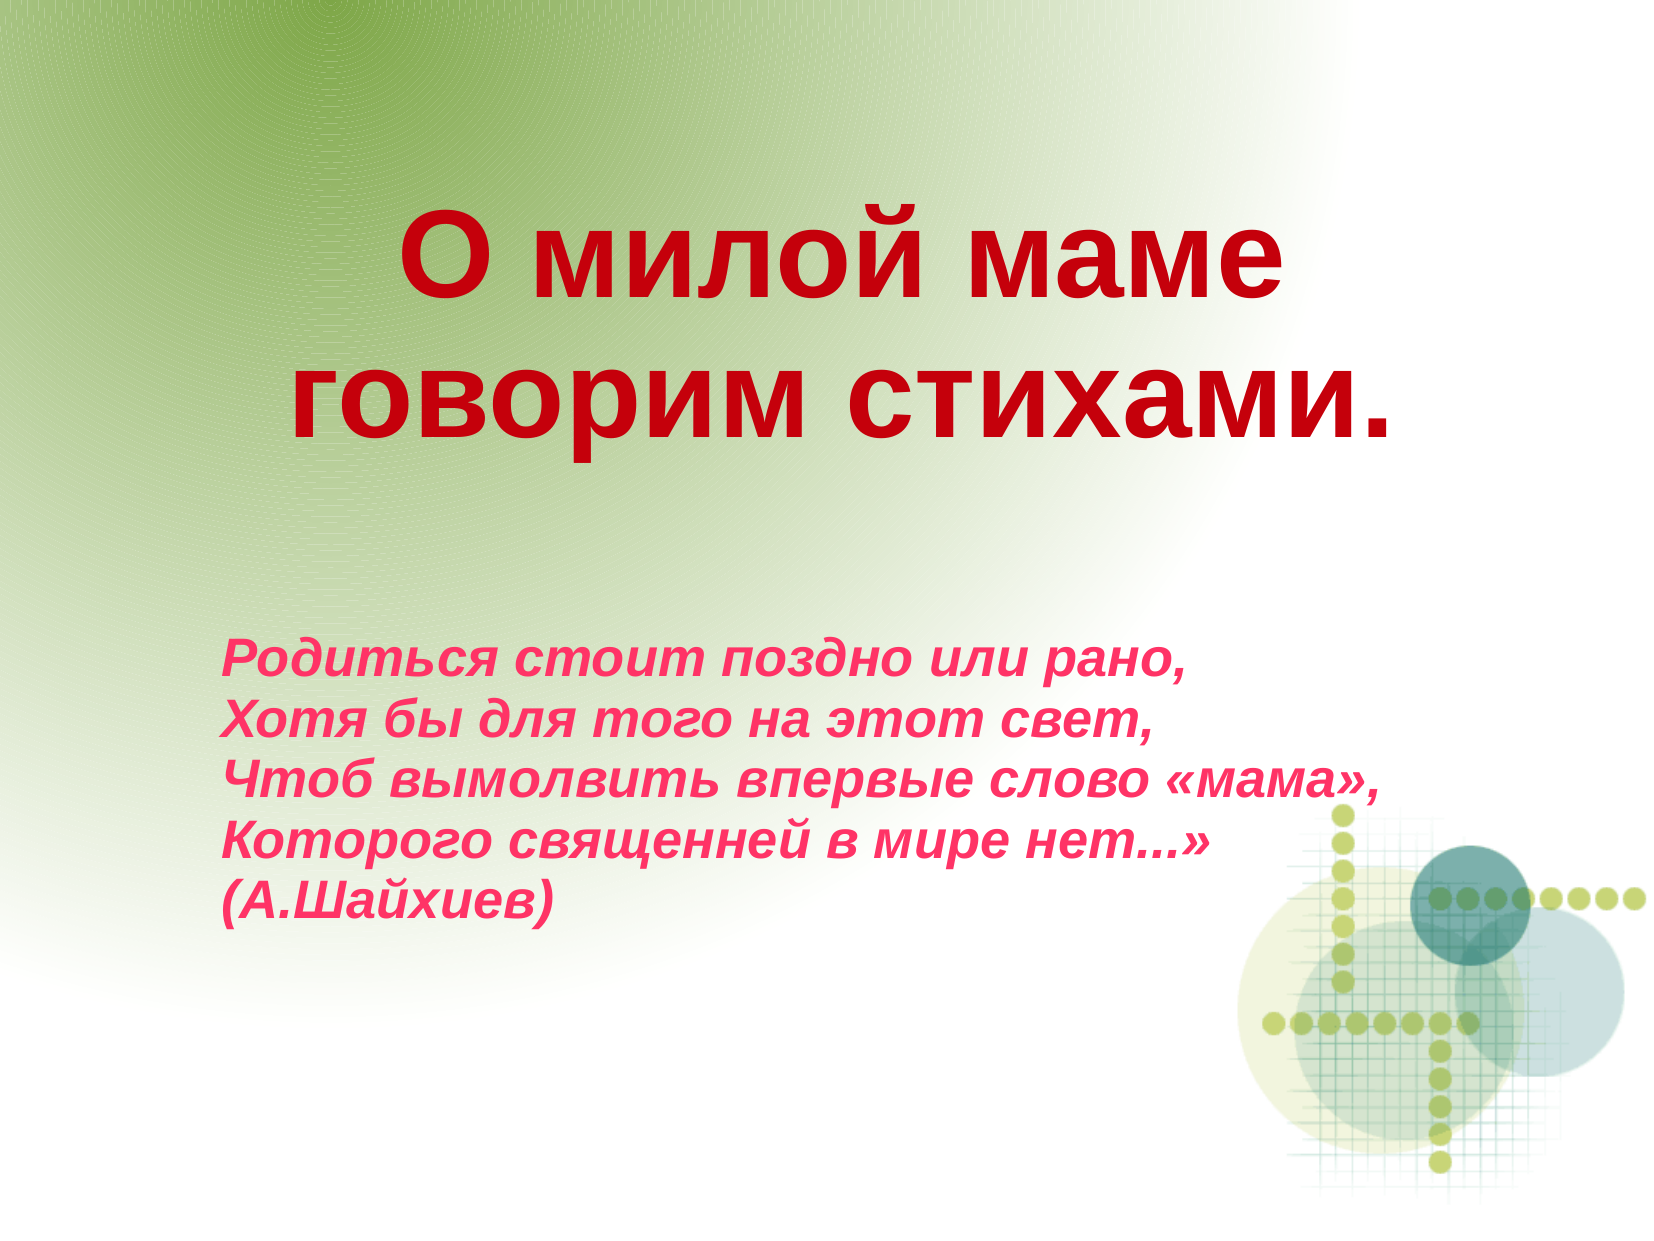

О милой маме говорим стихами.
Родиться стоит поздно или рано,
Хотя бы для того на этот свет,
Чтоб вымолвить впервые слово «мама»,
Которого священней в мире нет...»
(А.Шайхиев)